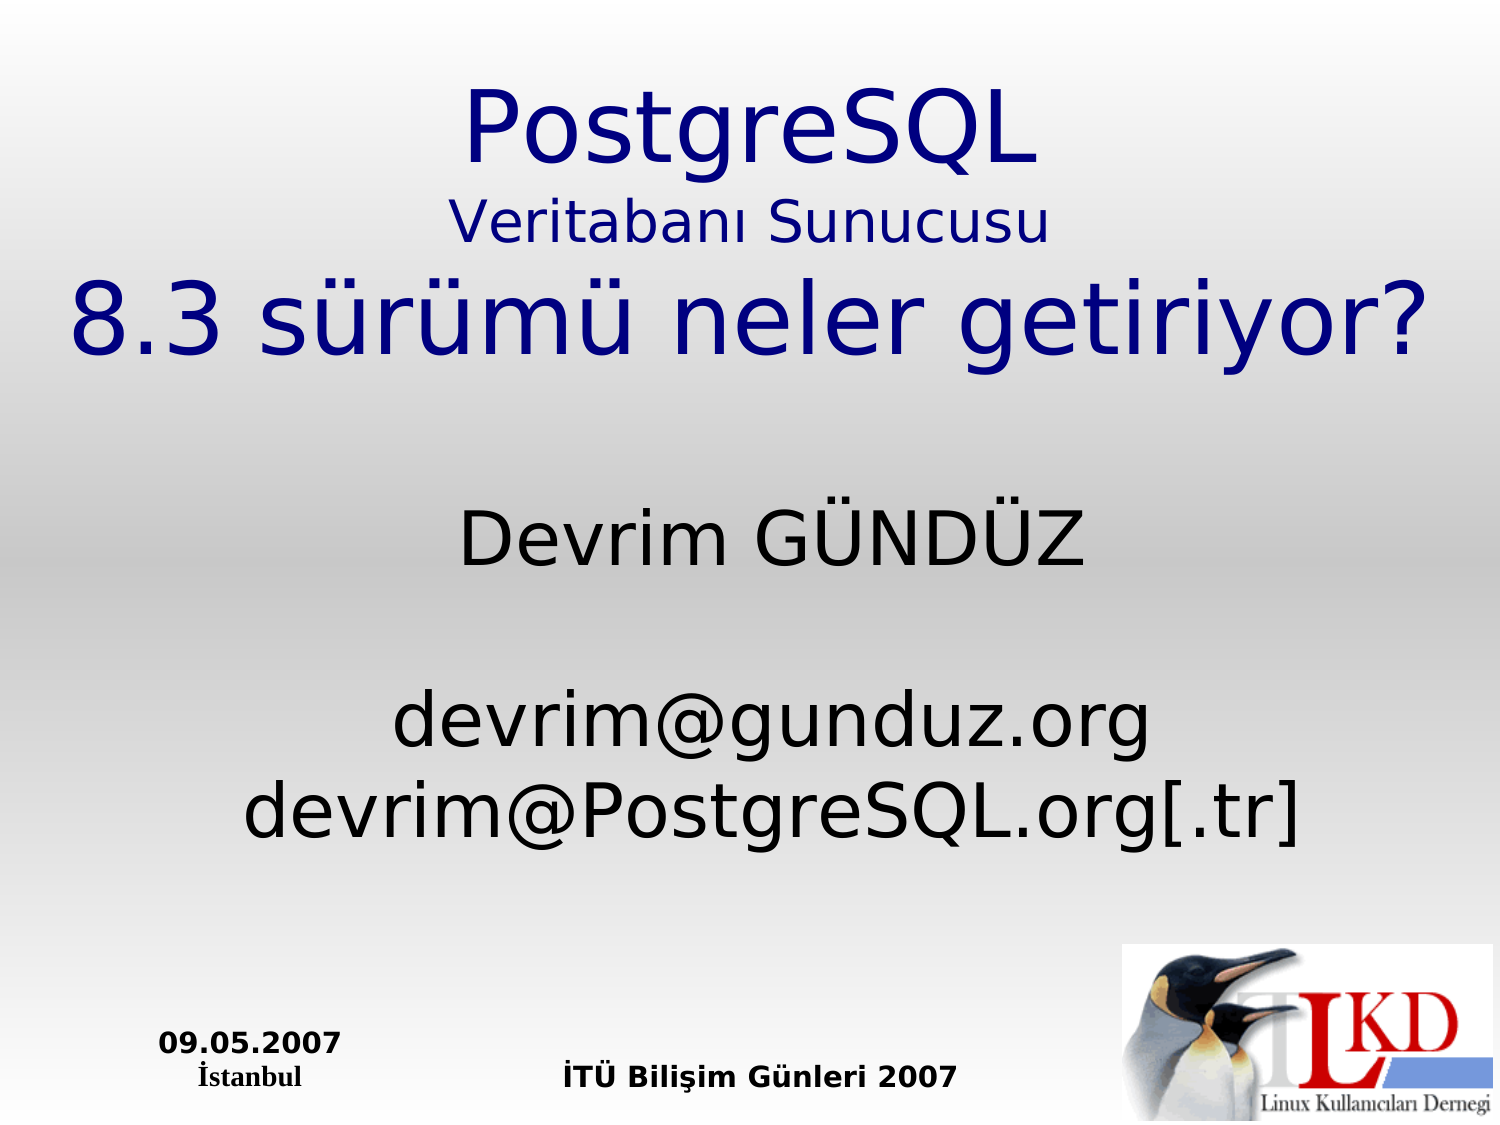

PostgreSQL
Veritabanı Sunucusu
8.3 sürümü neler getiriyor?
Devrim GÜNDÜZ
devrim@gunduz.org
devrim@PostgreSQL.org[.tr]